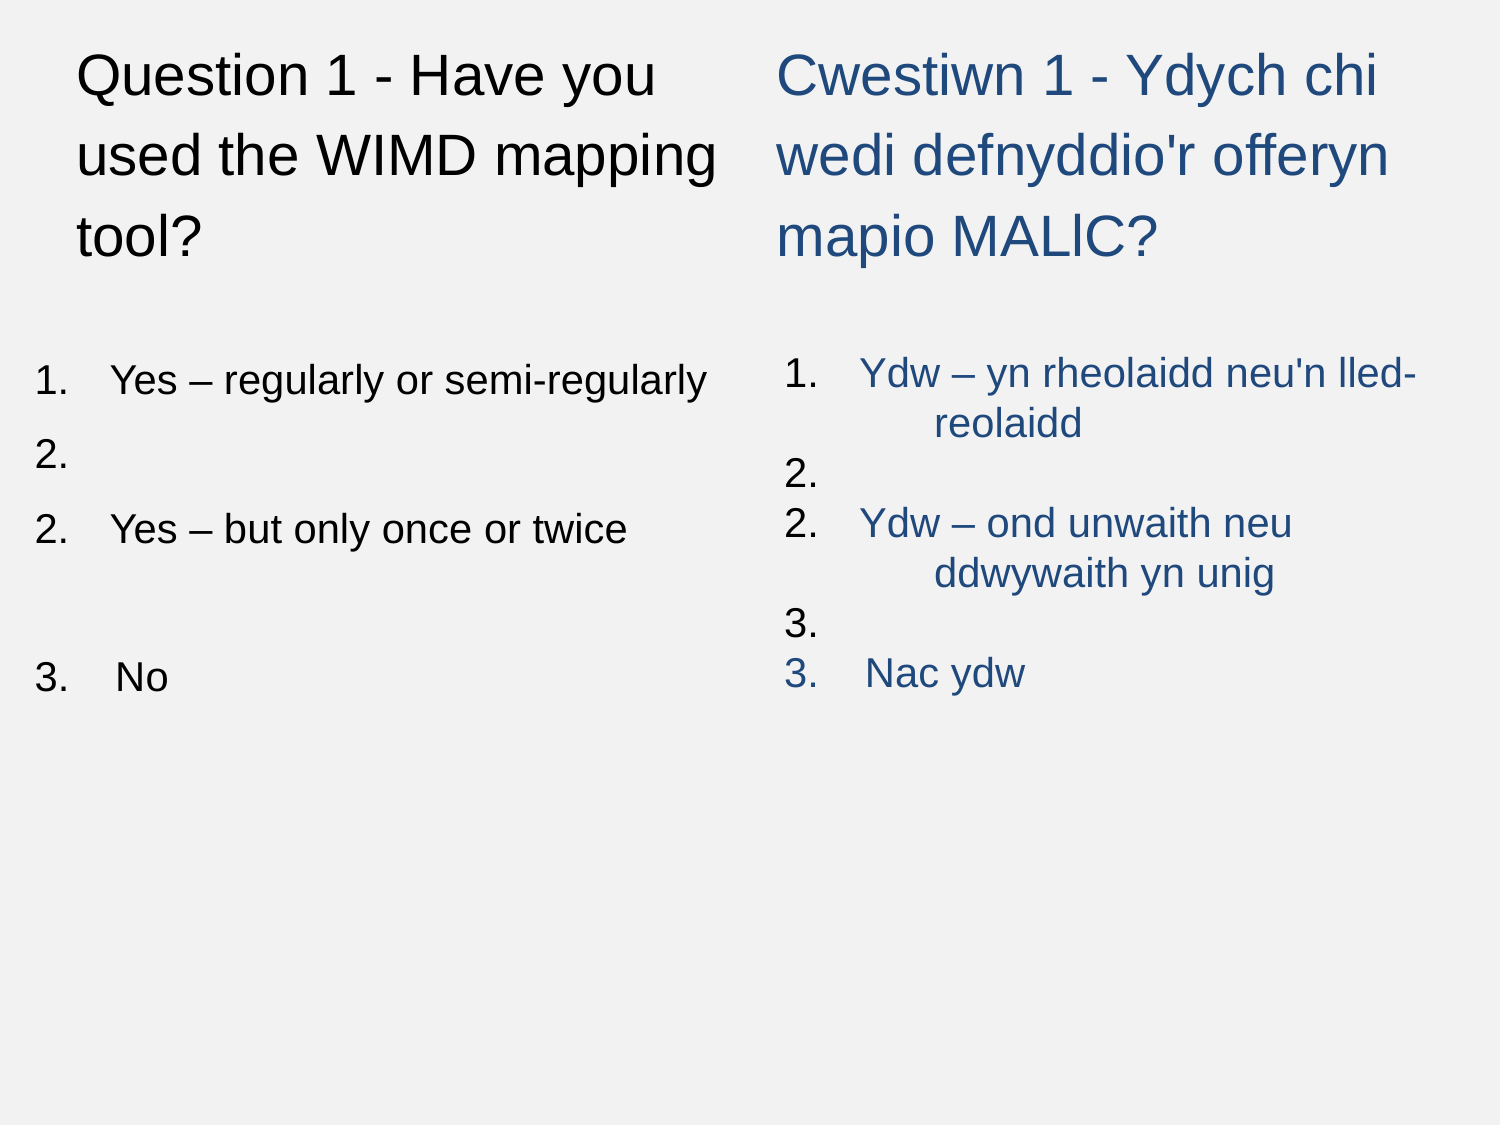

Question 1 - Have you used the WIMD mapping tool?
Cwestiwn 1 - Ydych chi wedi defnyddio'r offeryn mapio MALlC?
Yes – regularly or semi-regularly
Yes – but only once or twice
3. No
Ydw – yn rheolaidd neu'n lled-reolaidd
Ydw – ond unwaith neu ddwywaith yn unig
3. Nac ydw